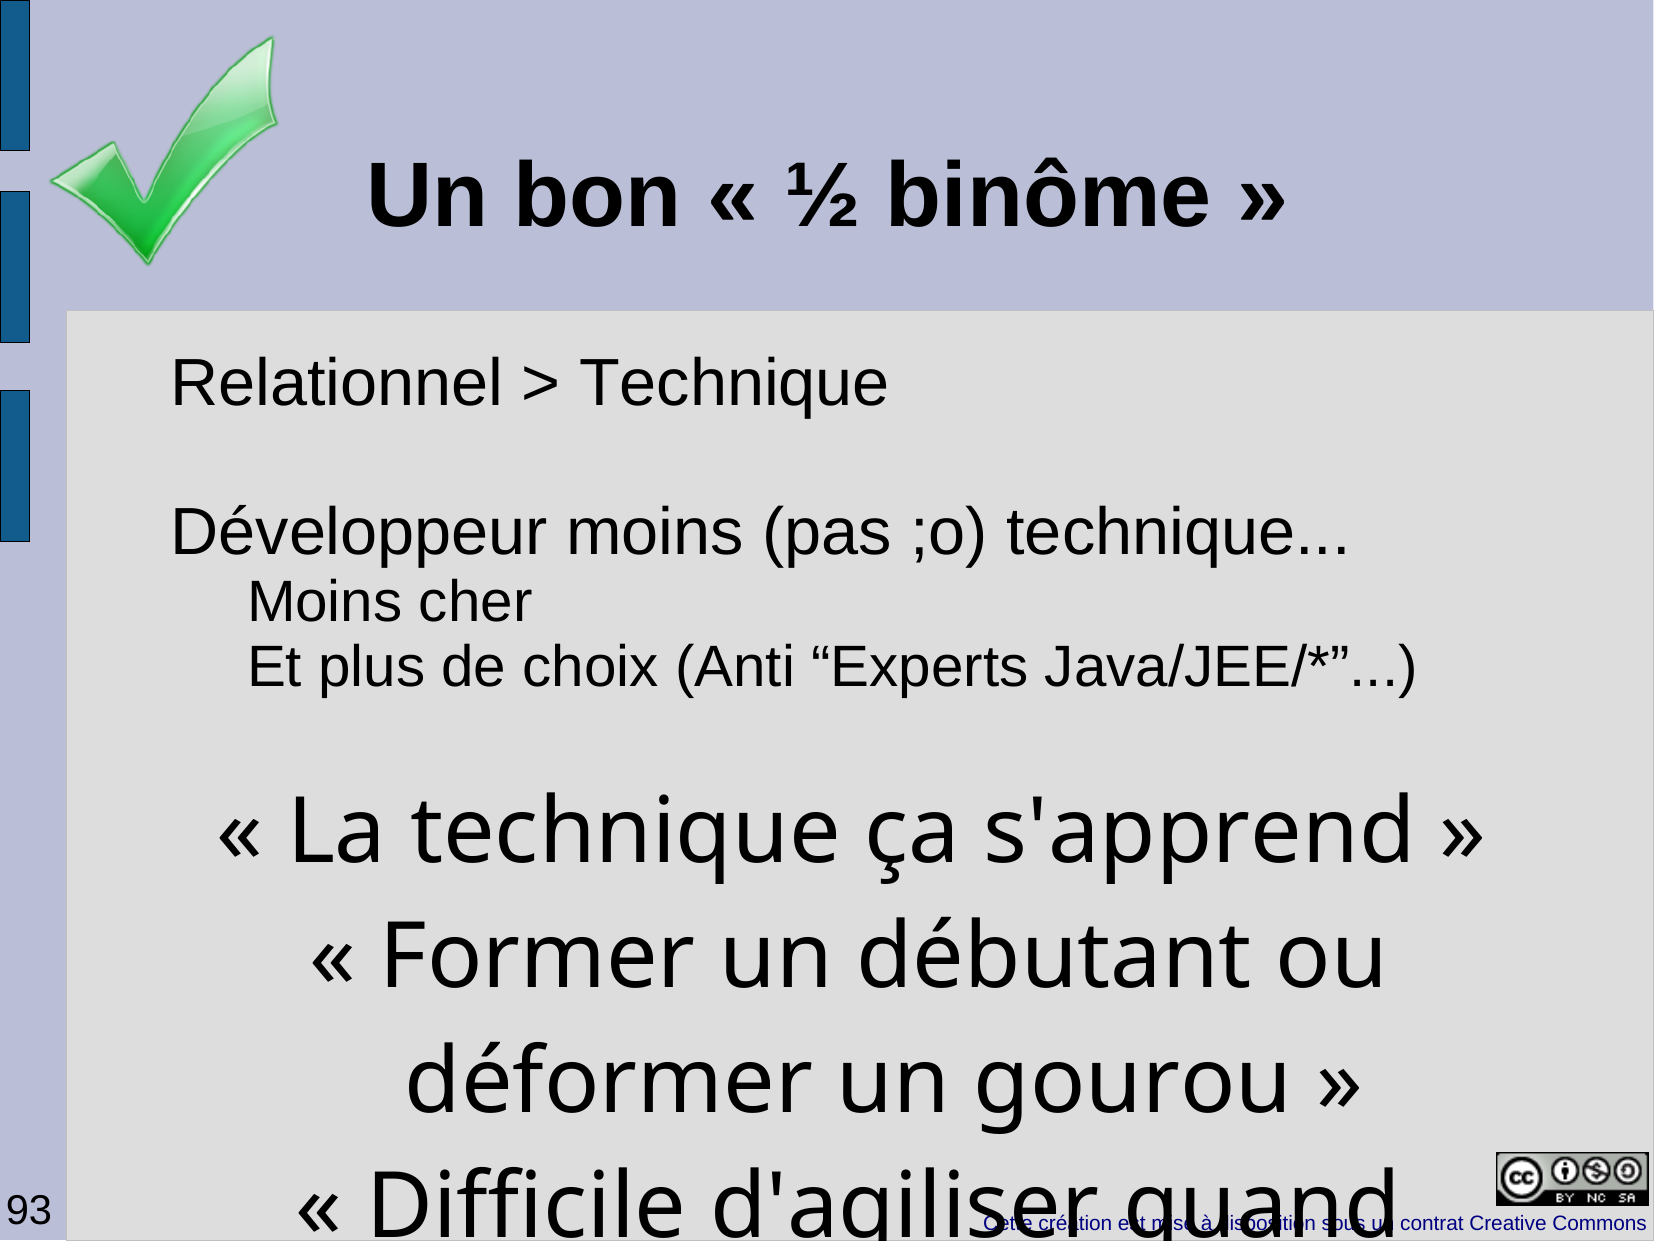

# Un bon « ½ binôme »
Relationnel > Technique
Développeur moins (pas ;o) technique...
Moins cher
Et plus de choix (Anti “Experts Java/JEE/*”...)
« La technique ça s'apprend »
« Former un débutant ou déformer un gourou »
« Difficile d'agiliser quand (dé)formé autrement »